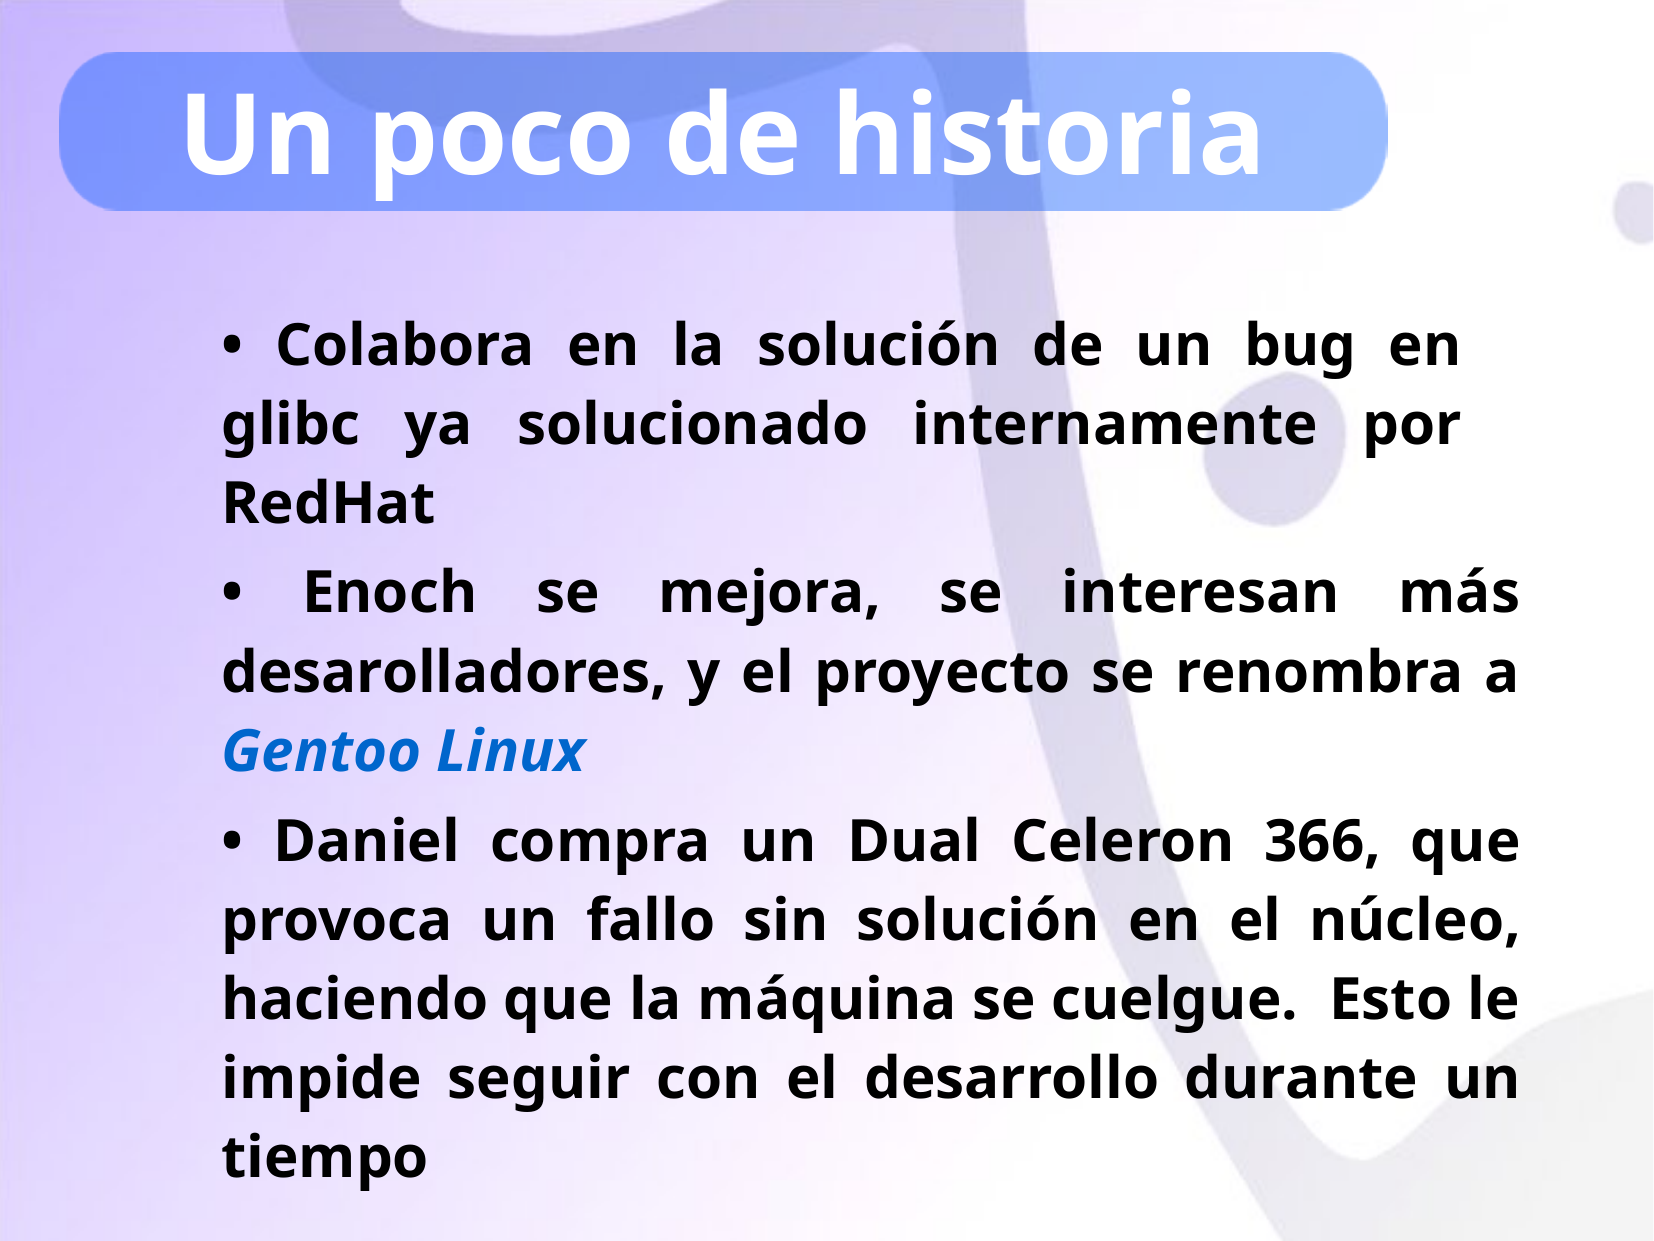

Un poco de historia
• Colabora en la solución de un bug en glibc ya solucionado internamente por RedHat
• Enoch se mejora, se interesan más desarolladores, y el proyecto se renombra a Gentoo Linux
• Daniel compra un Dual Celeron 366, que provoca un fallo sin solución en el núcleo, haciendo que la máquina se cuelgue. Esto le impide seguir con el desarrollo durante un tiempo